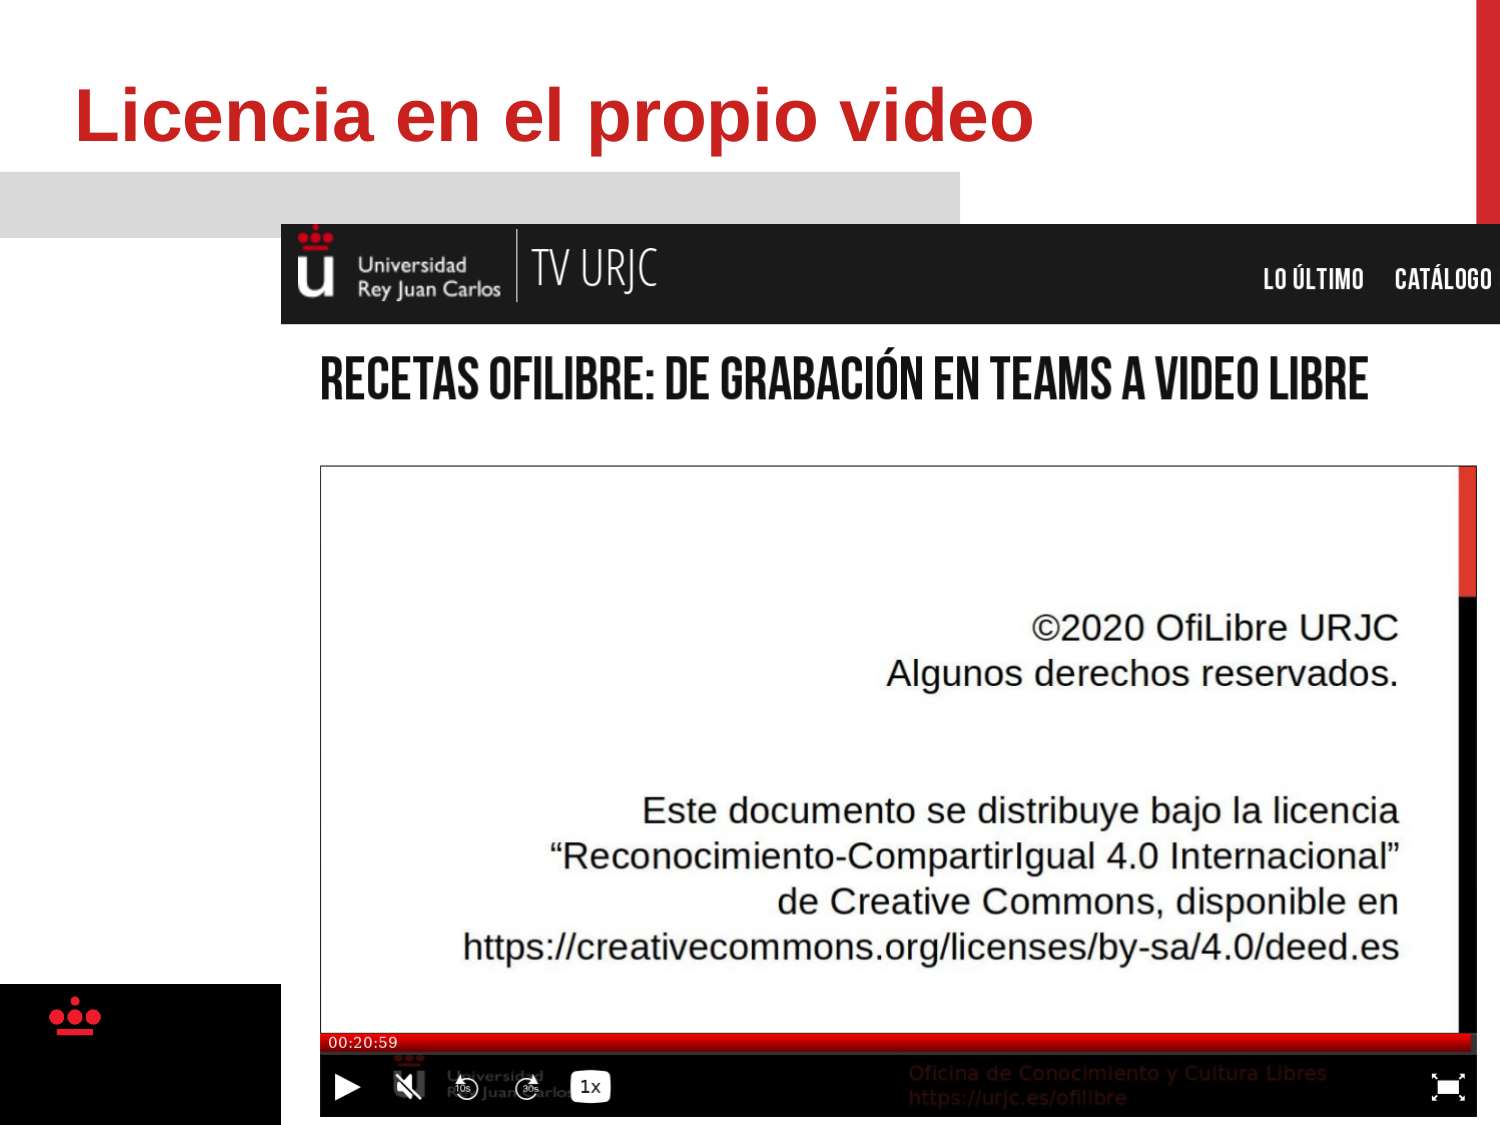

#
Licencia en el propio video
Oficina de Conocimiento y Cultura Libres
https://urjc.es/ofilibre